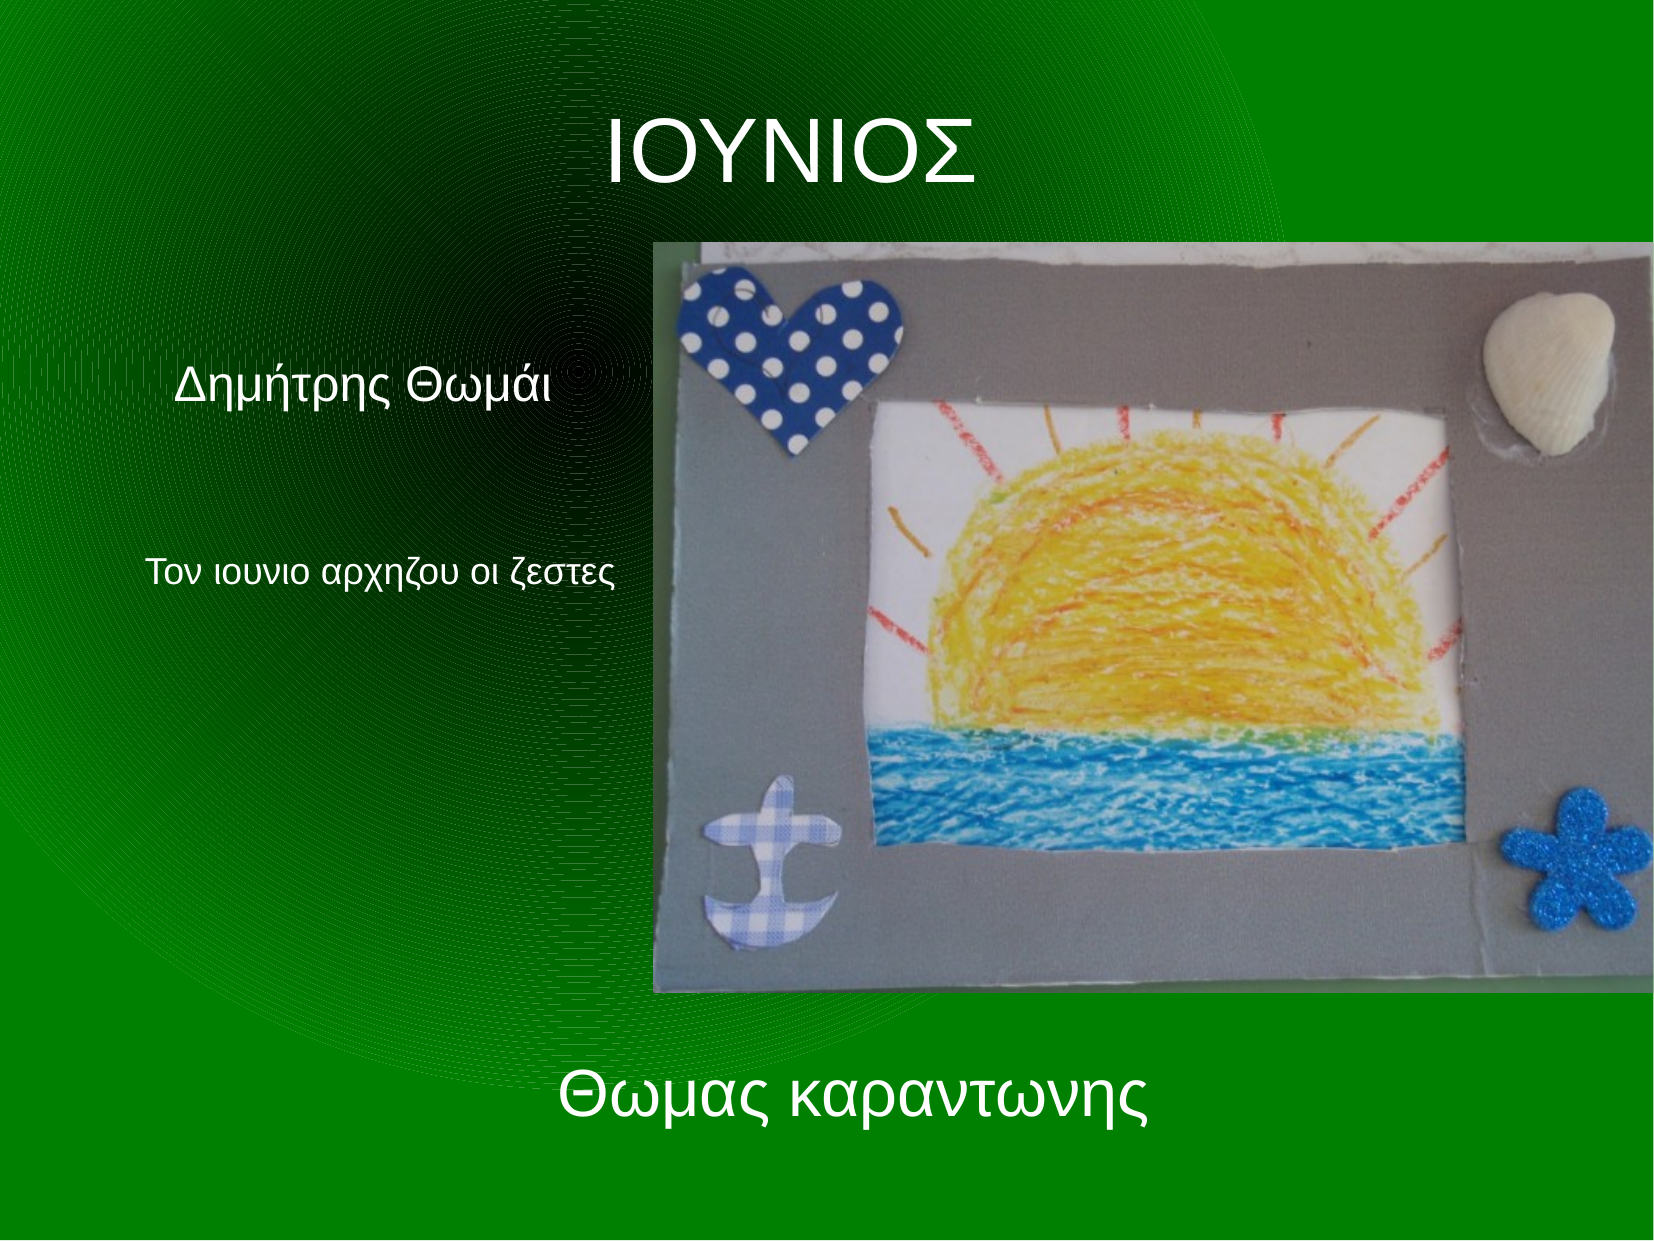

# ΙΟΥΝΙΟΣ
Δημήτρης Θωμάι
Τον ιουνιο αρχηζου οι ζεστες
Θωμας καραντωνης